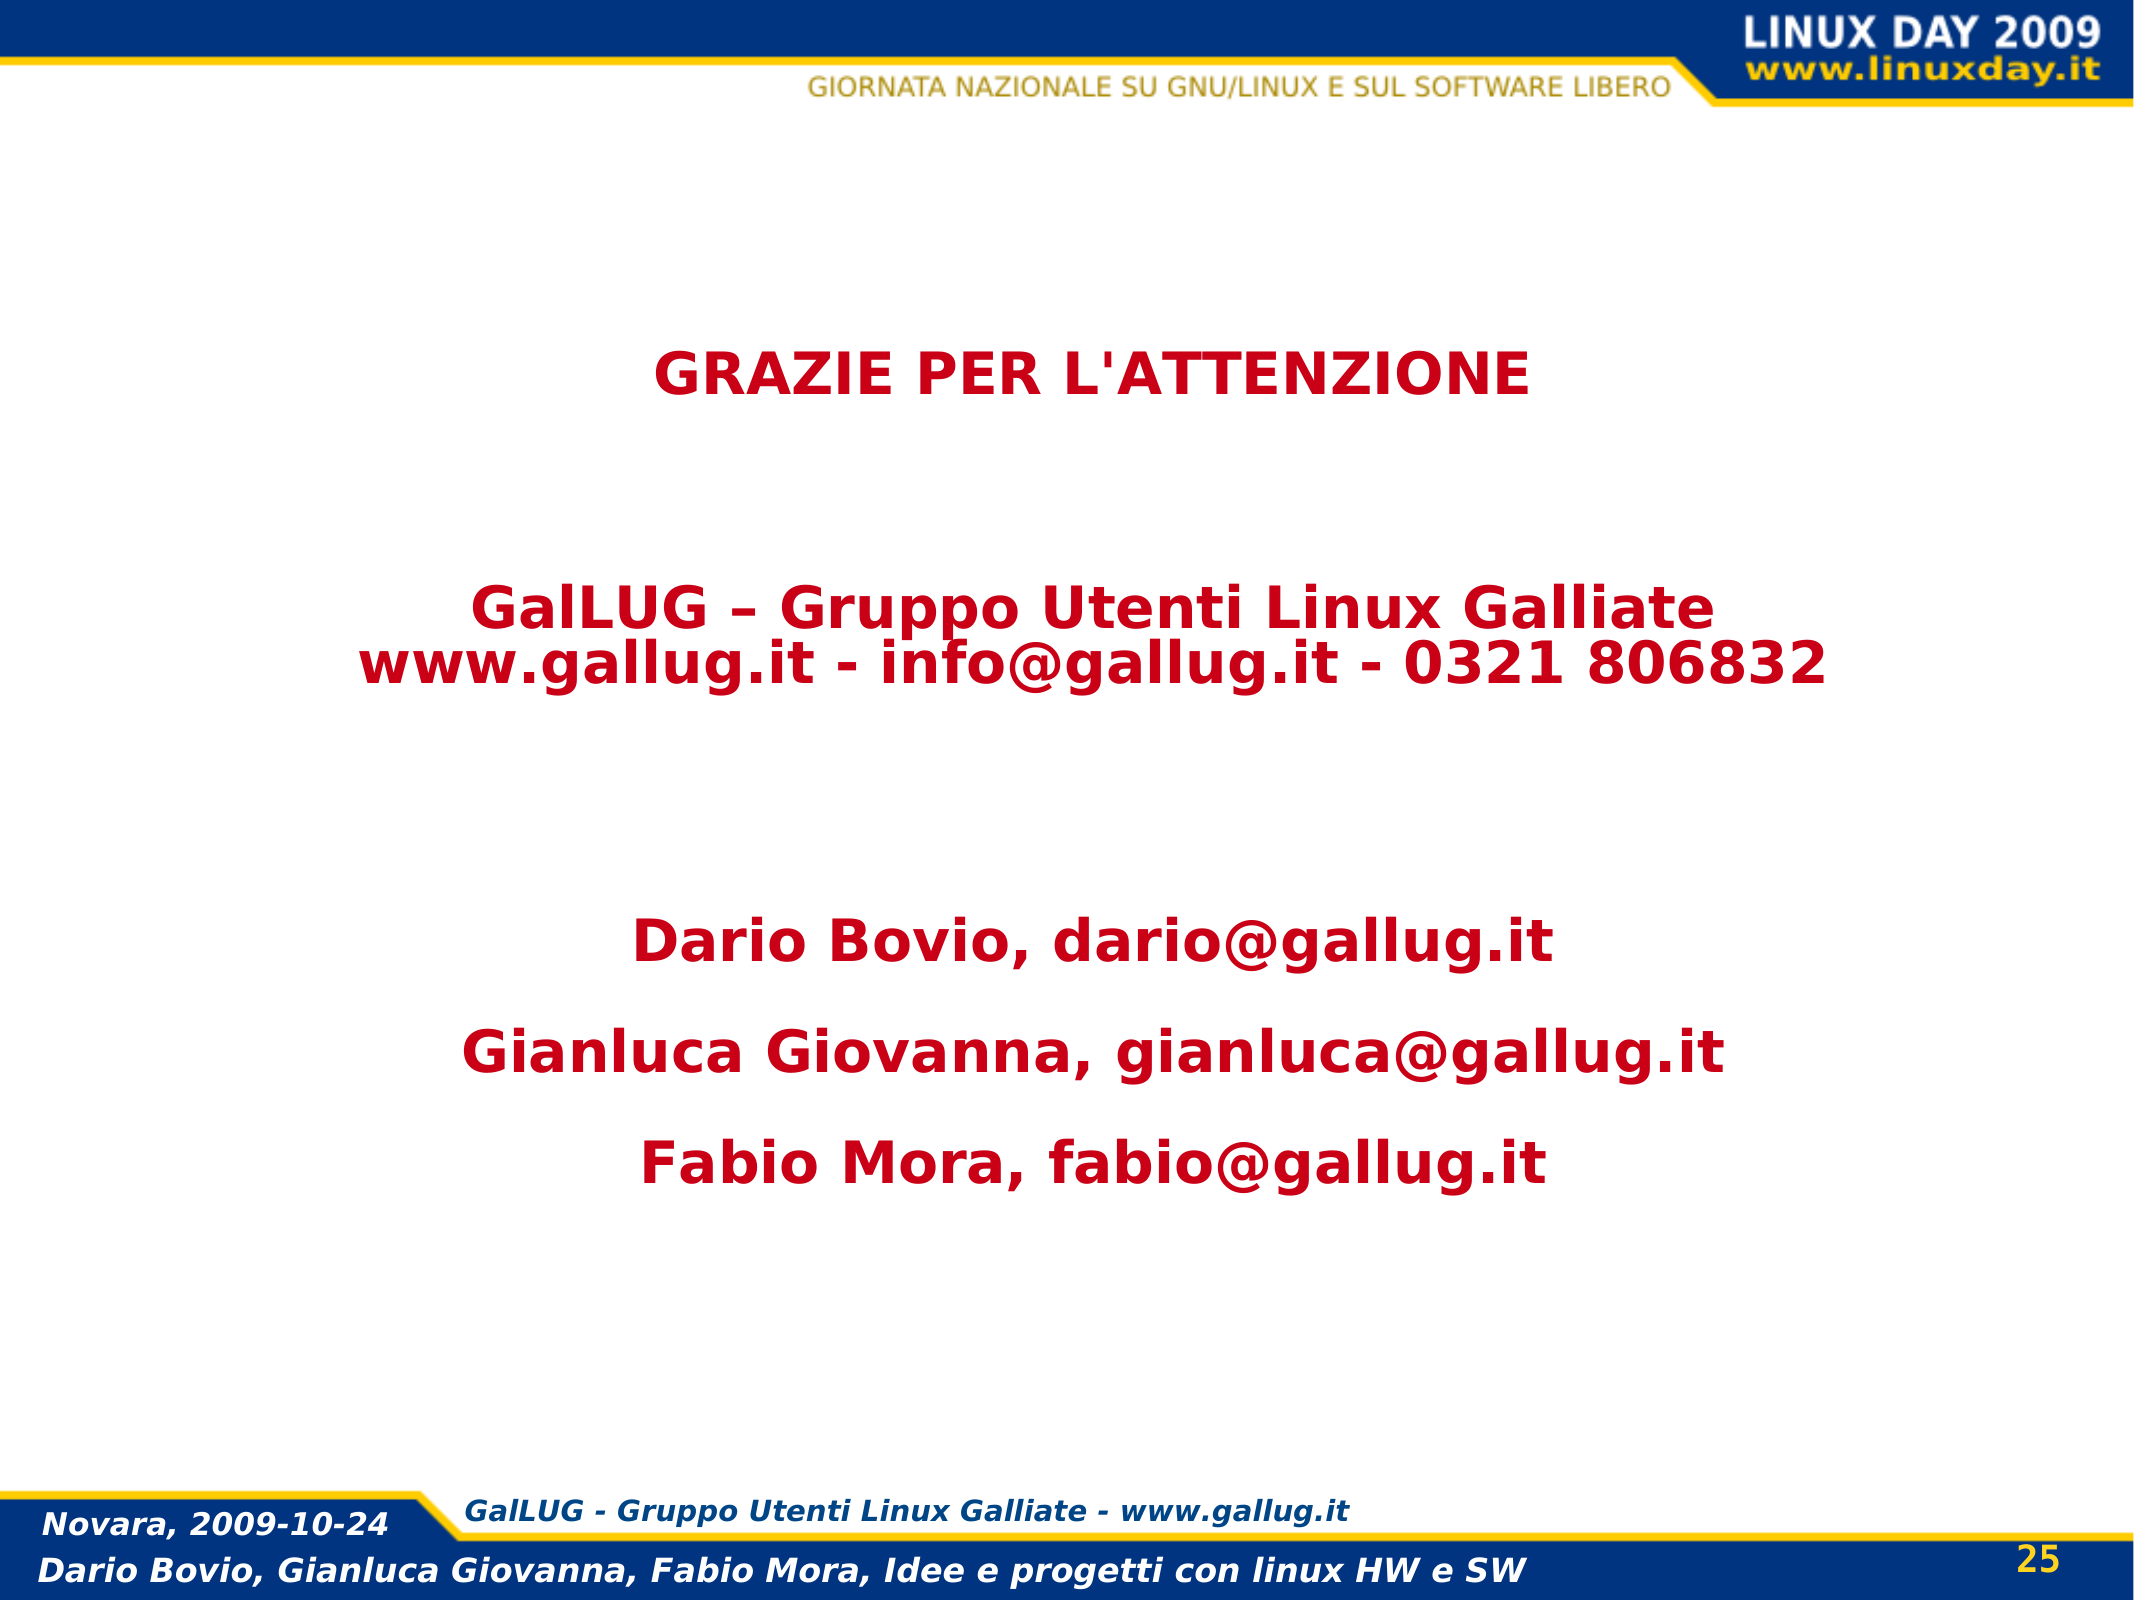

# GRAZIE PER L'ATTENZIONE
GalLUG – Gruppo Utenti Linux Galliate
www.gallug.it - info@gallug.it - 0321 806832
Dario Bovio, dario@gallug.it
Gianluca Giovanna, gianluca@gallug.it
Fabio Mora, fabio@gallug.it